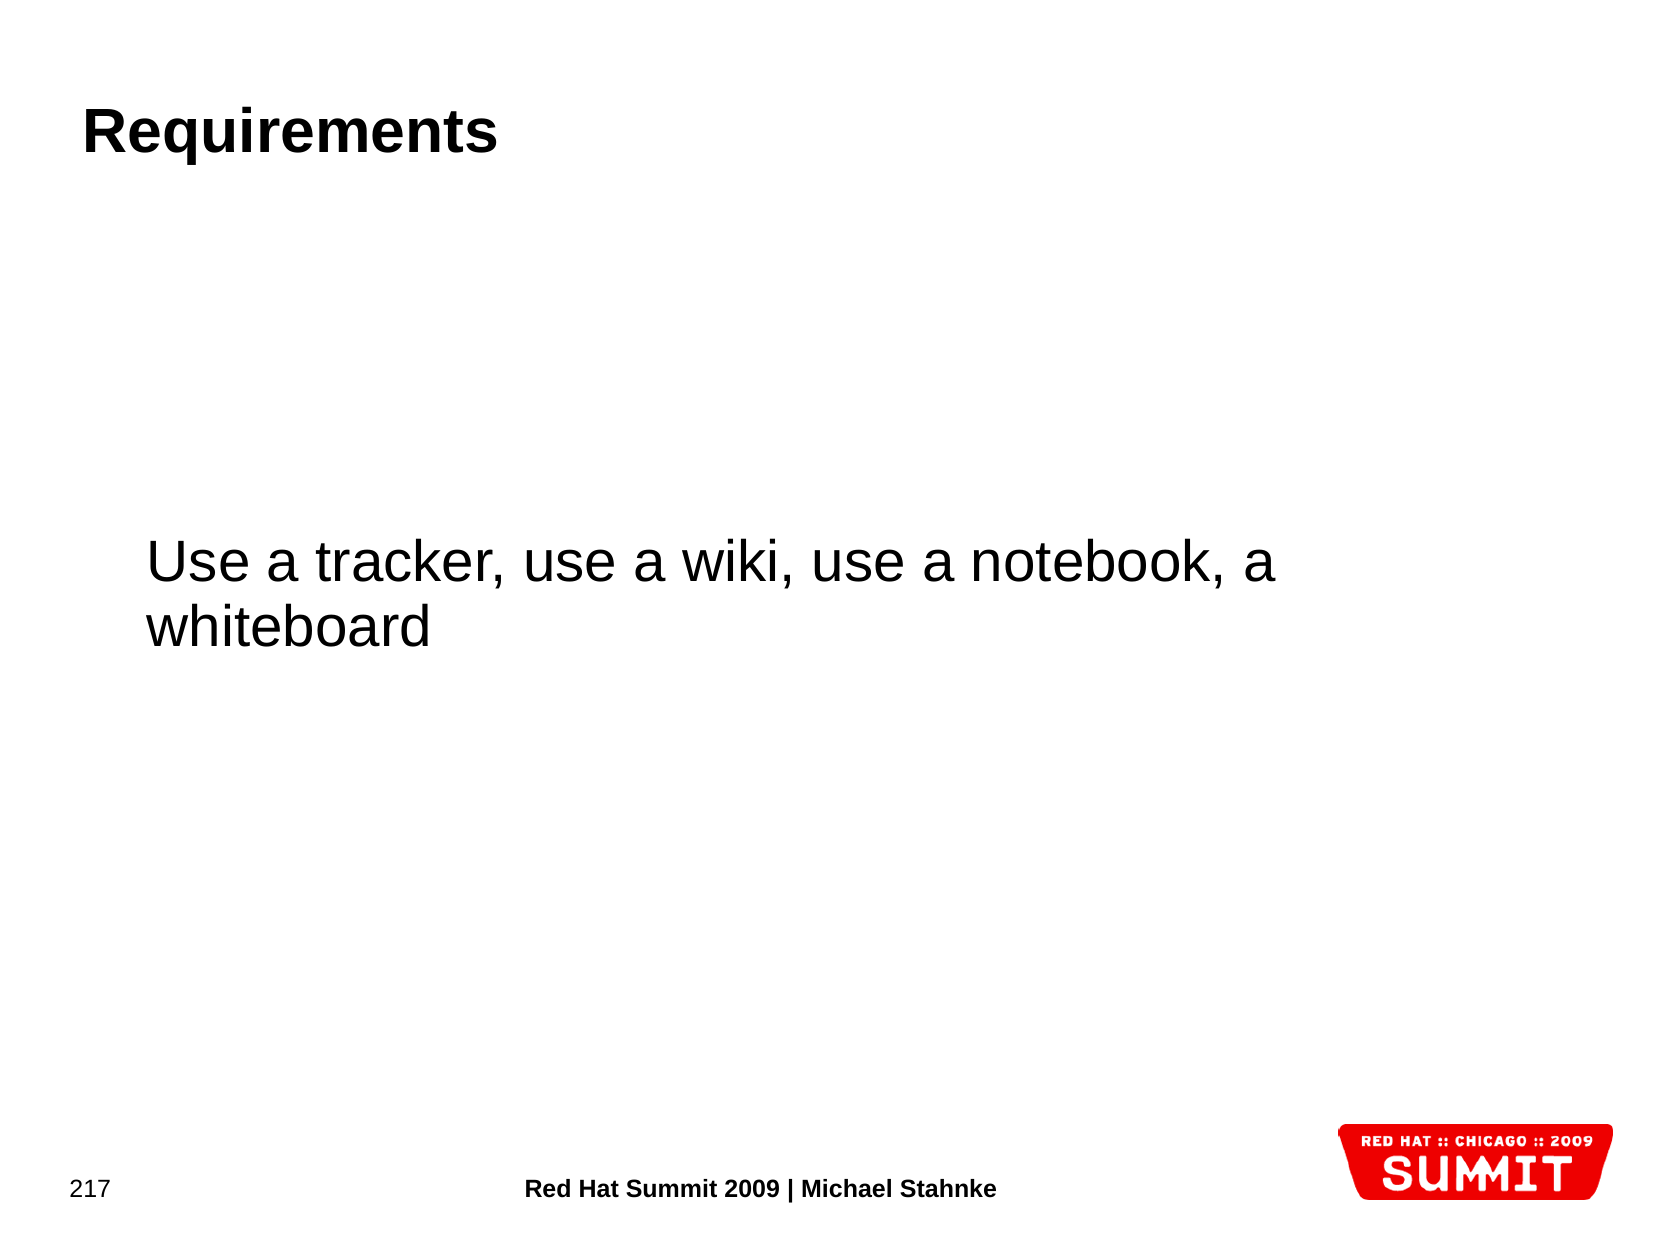

# Requirements
Use a tracker, use a wiki, use a notebook, a whiteboard